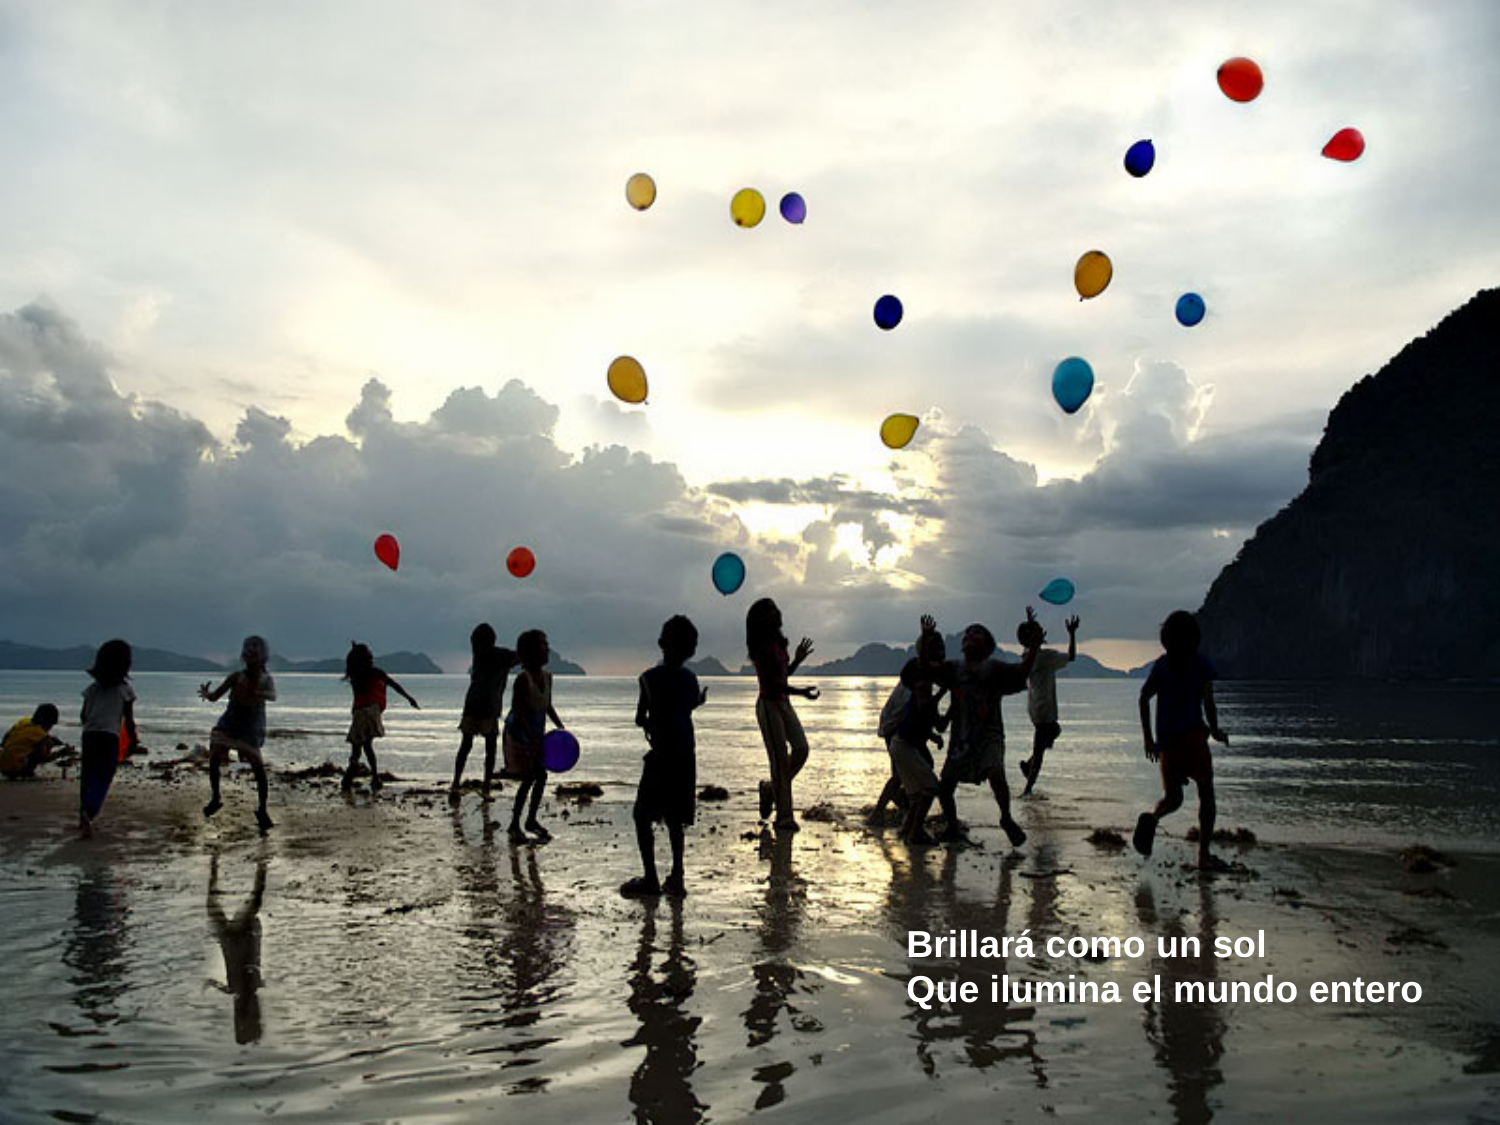

#
Brillará como un sol
Que ilumina el mundo entero